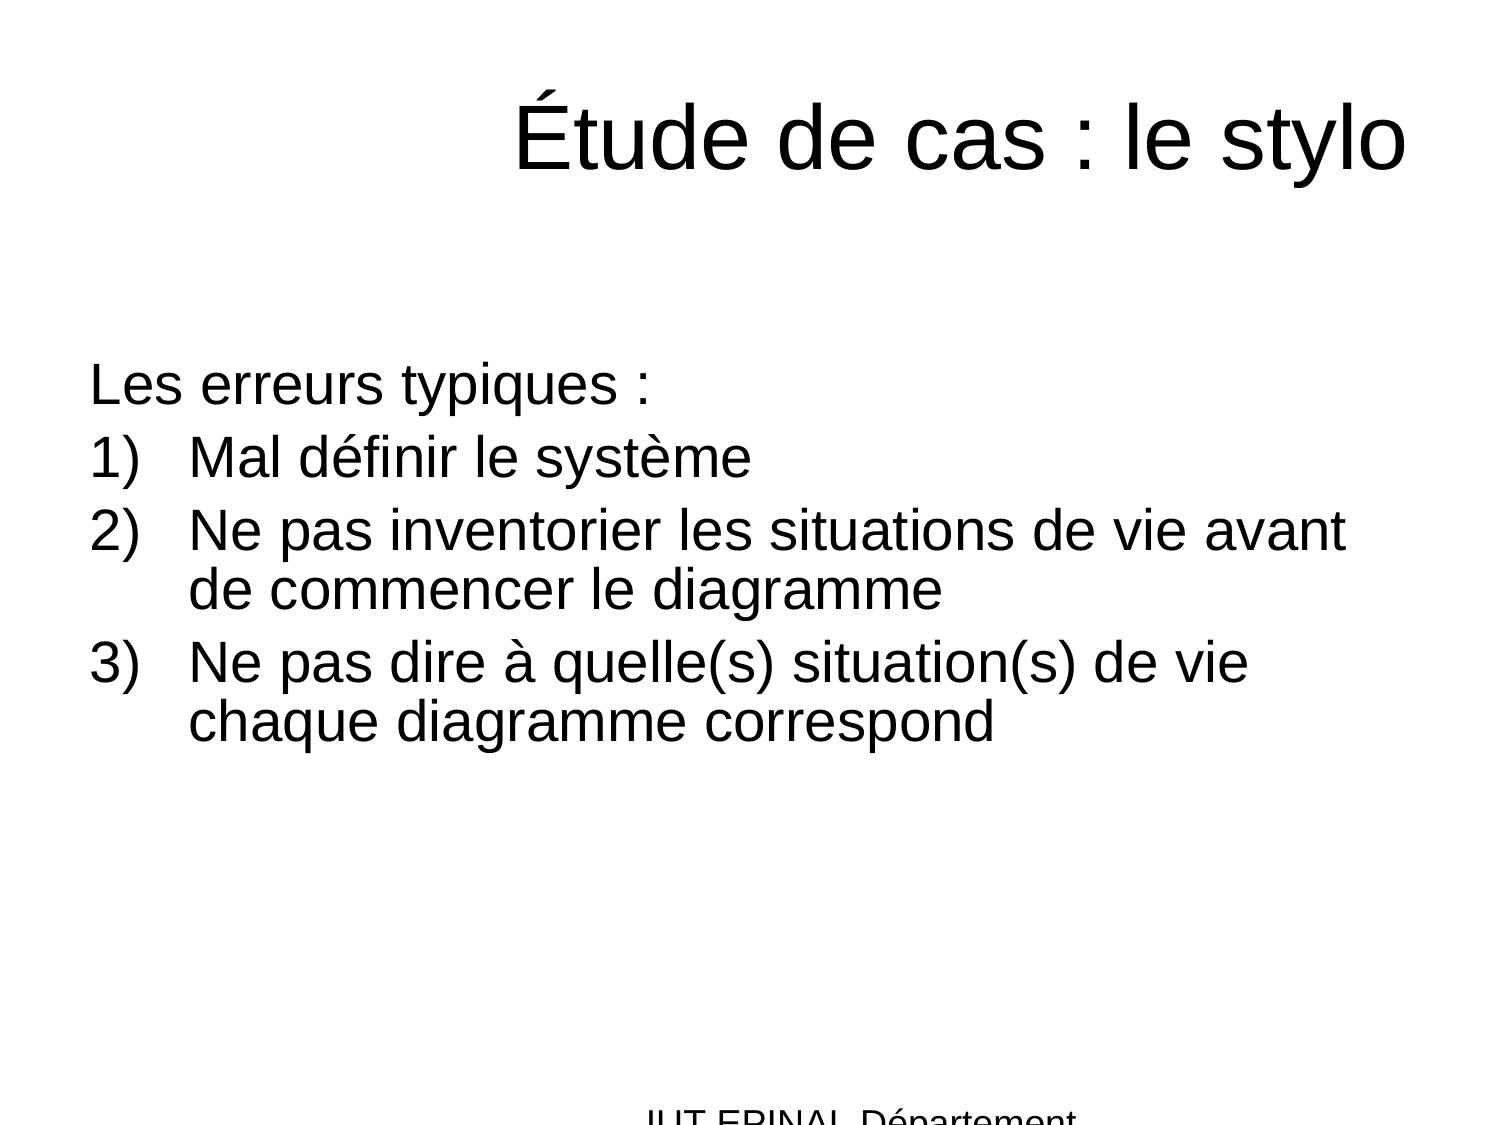

# Étude de cas : le stylo
Les erreurs typiques :
Mal définir le système
Ne pas inventorier les situations de vie avant de commencer le diagramme
Ne pas dire à quelle(s) situation(s) de vie chaque diagramme correspond